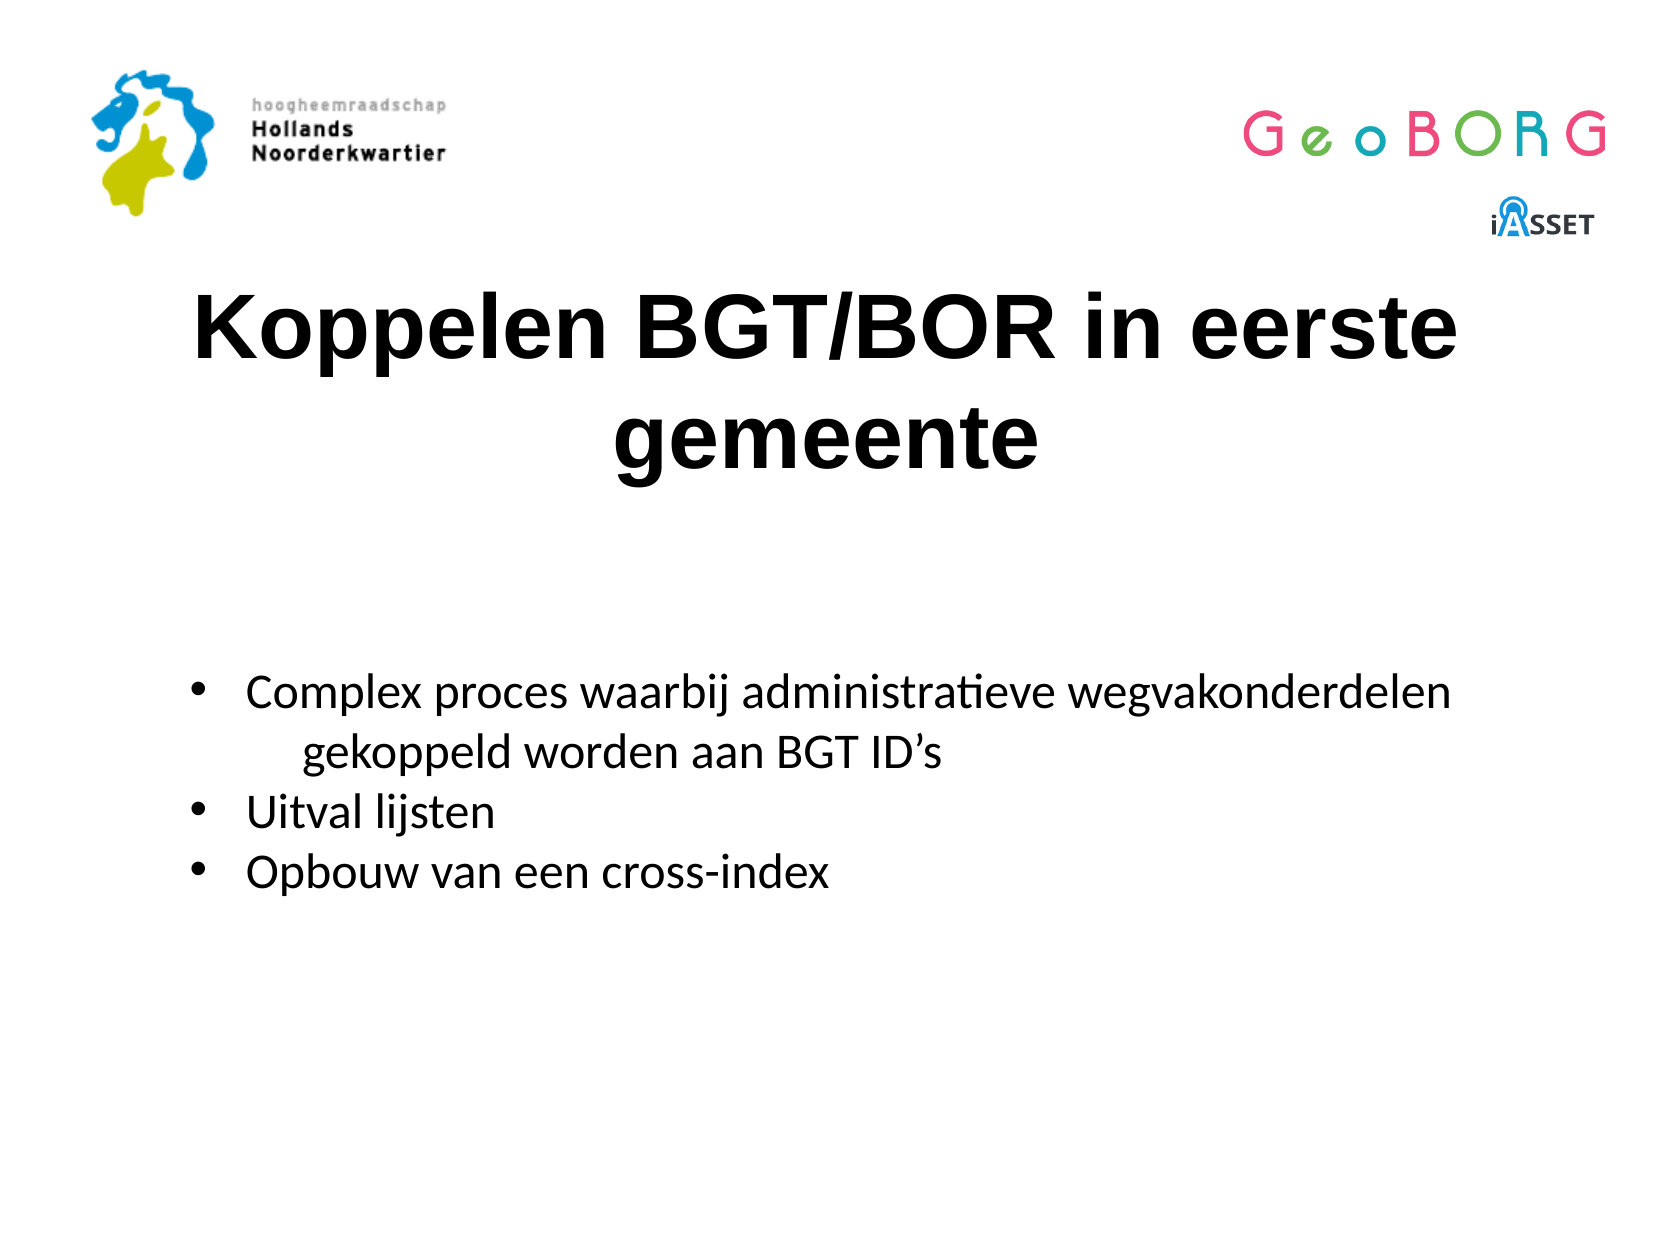

# Koppelen BGT/BOR in eerste gemeente
Complex proces waarbij administratieve wegvakonderdelen gekoppeld worden aan BGT ID’s
Uitval lijsten
Opbouw van een cross-index